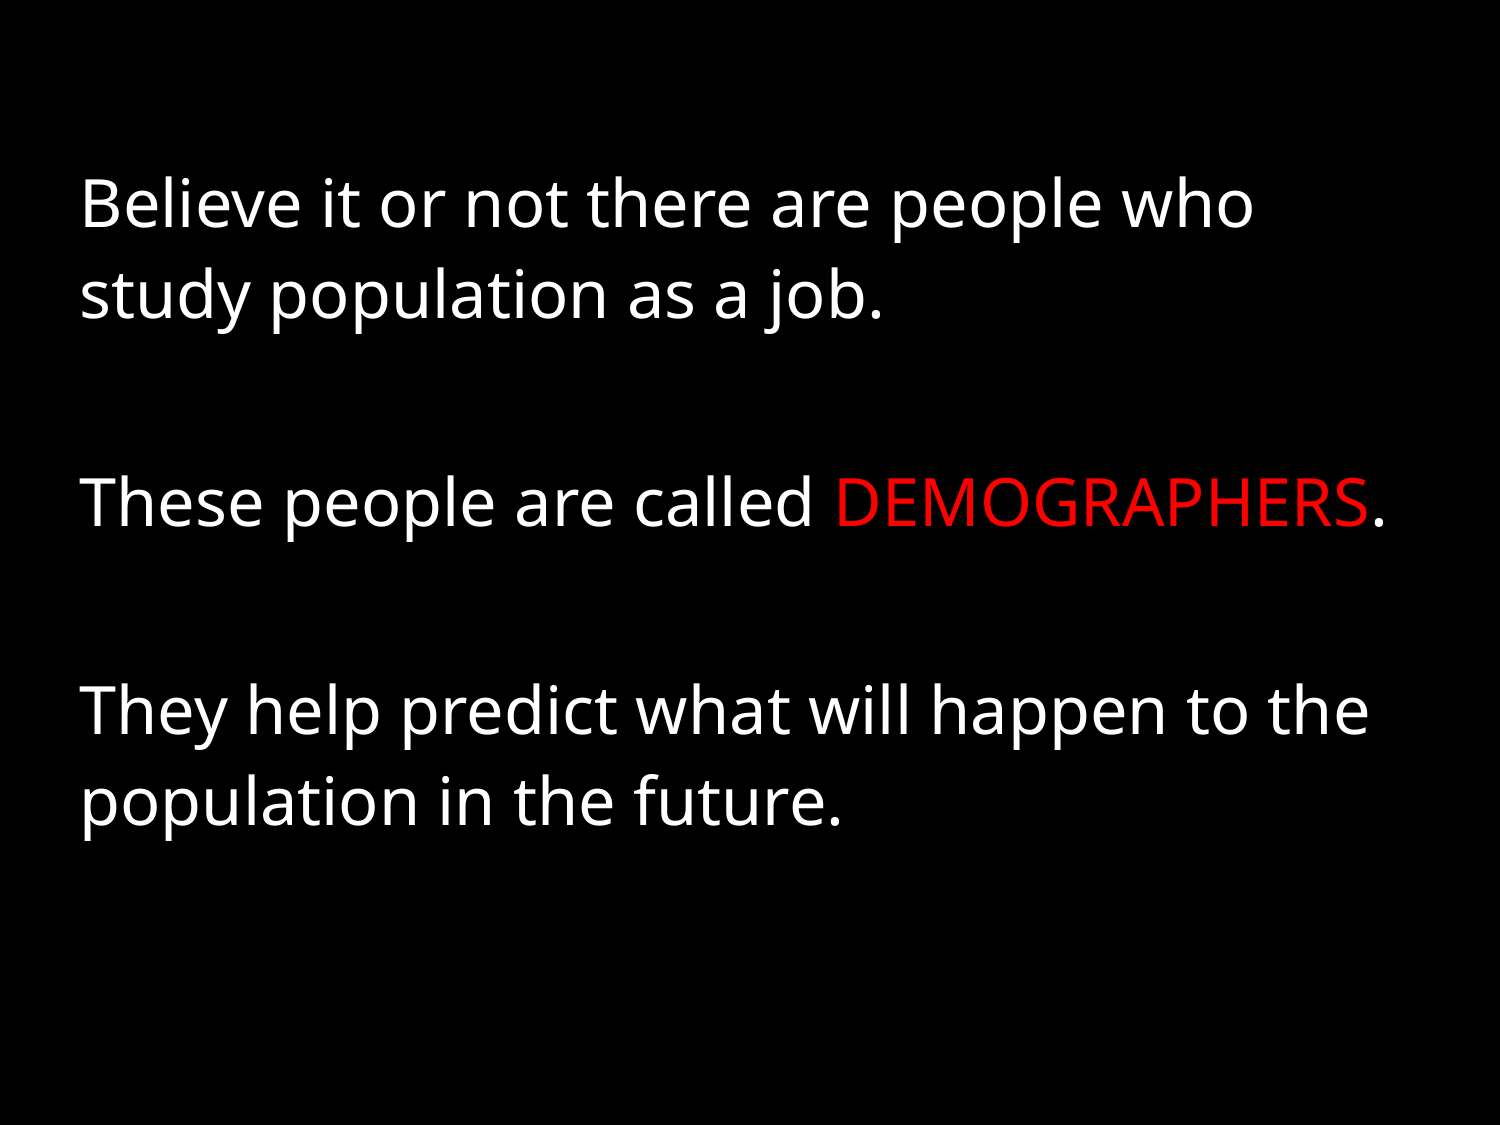

# Believe it or not there are people who study population as a job.
These people are called DEMOGRAPHERS.
They help predict what will happen to the population in the future.